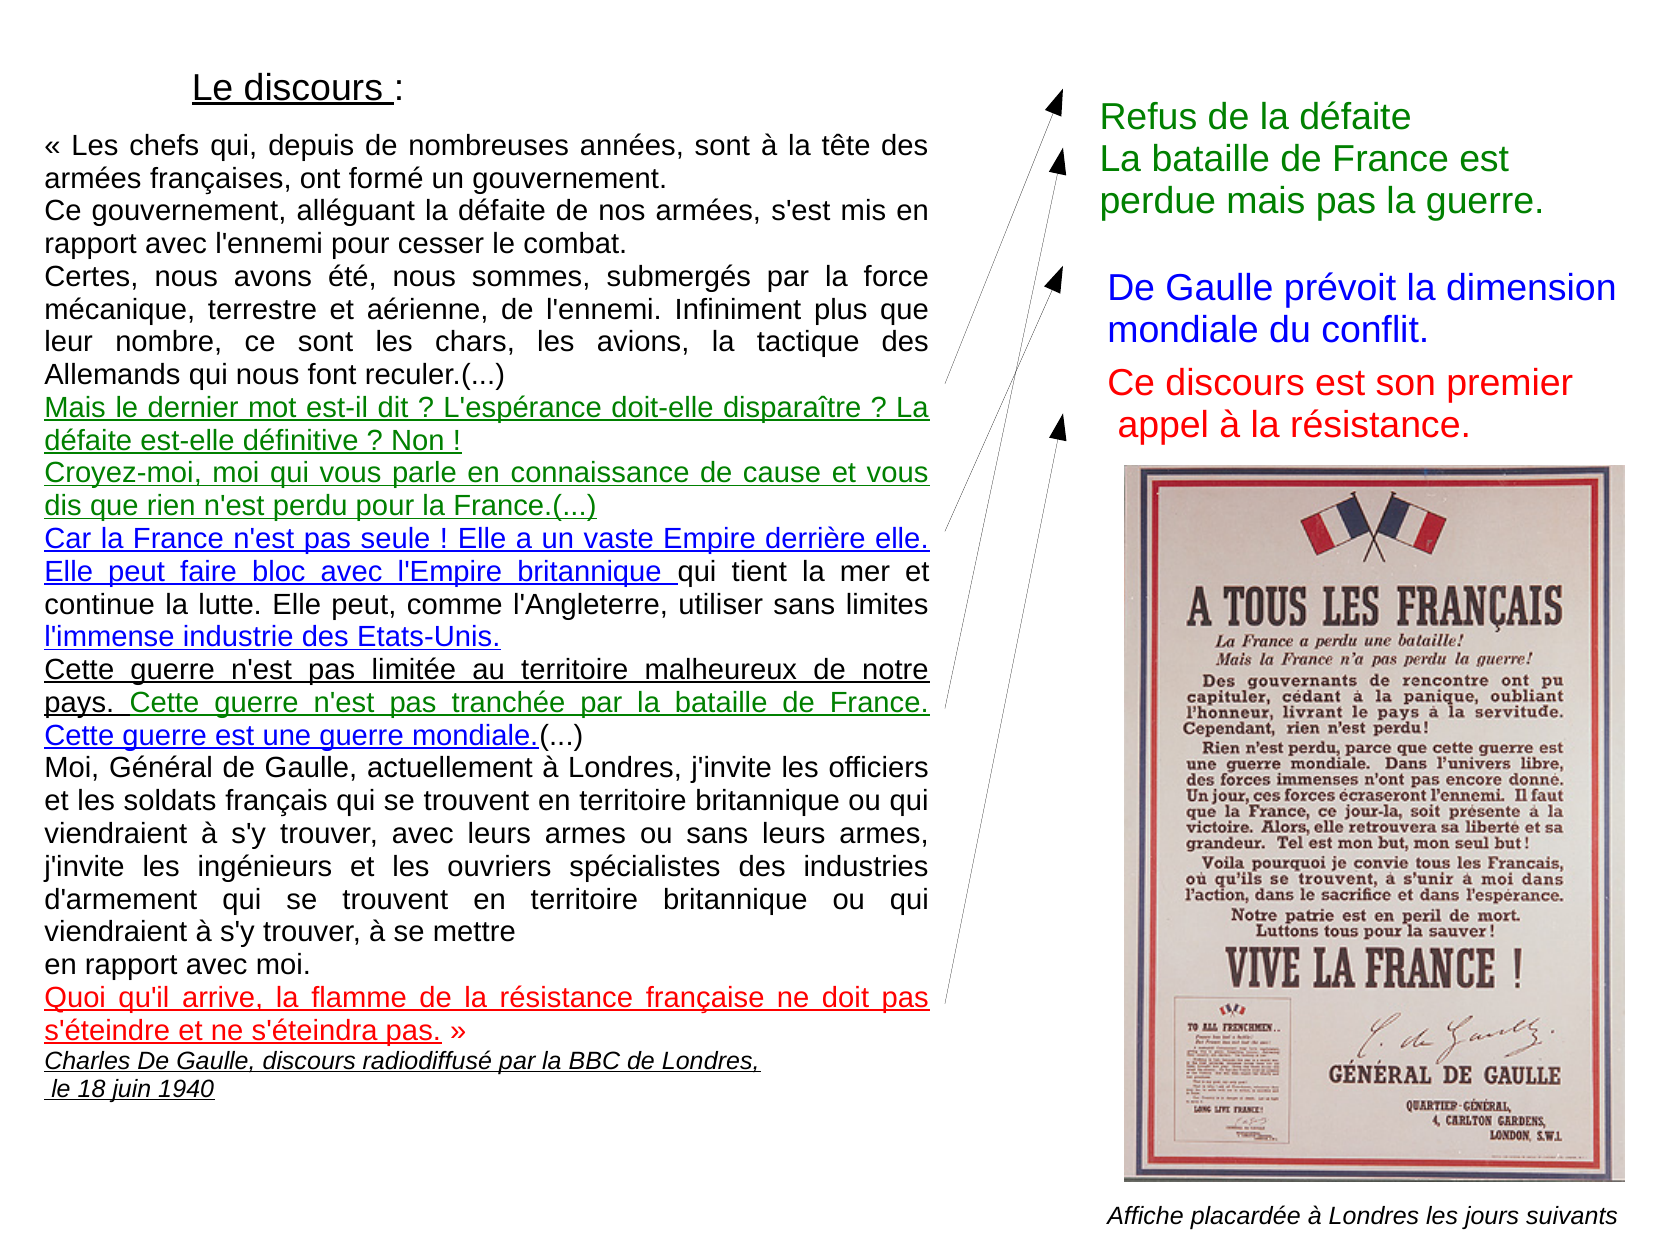

Le discours :
« Les chefs qui, depuis de nombreuses années, sont à la tête des armées françaises, ont formé un gouvernement.
Ce gouvernement, alléguant la défaite de nos armées, s'est mis en rapport avec l'ennemi pour cesser le combat.
Certes, nous avons été, nous sommes, submergés par la force mécanique, terrestre et aérienne, de l'ennemi. Infiniment plus que leur nombre, ce sont les chars, les avions, la tactique des Allemands qui nous font reculer.(...)
Mais le dernier mot est-il dit ? L'espérance doit-elle disparaître ? La défaite est-elle définitive ? Non !
Croyez-moi, moi qui vous parle en connaissance de cause et vous dis que rien n'est perdu pour la France.(...)
Car la France n'est pas seule ! Elle a un vaste Empire derrière elle. Elle peut faire bloc avec l'Empire britannique qui tient la mer et continue la lutte. Elle peut, comme l'Angleterre, utiliser sans limites l'immense industrie des Etats-Unis.
Cette guerre n'est pas limitée au territoire malheureux de notre pays. Cette guerre n'est pas tranchée par la bataille de France. Cette guerre est une guerre mondiale.(...)
Moi, Général de Gaulle, actuellement à Londres, j'invite les officiers et les soldats français qui se trouvent en territoire britannique ou qui viendraient à s'y trouver, avec leurs armes ou sans leurs armes, j'invite les ingénieurs et les ouvriers spécialistes des industries d'armement qui se trouvent en territoire britannique ou qui viendraient à s'y trouver, à se mettre
en rapport avec moi.
Quoi qu'il arrive, la flamme de la résistance française ne doit pas s'éteindre et ne s'éteindra pas. »
Charles De Gaulle, discours radiodiffusé par la BBC de Londres,
 le 18 juin 1940
Refus de la défaite
La bataille de France est
perdue mais pas la guerre.
De Gaulle prévoit la dimension
mondiale du conflit.
Ce discours est son premier
 appel à la résistance.
Affiche placardée à Londres les jours suivants